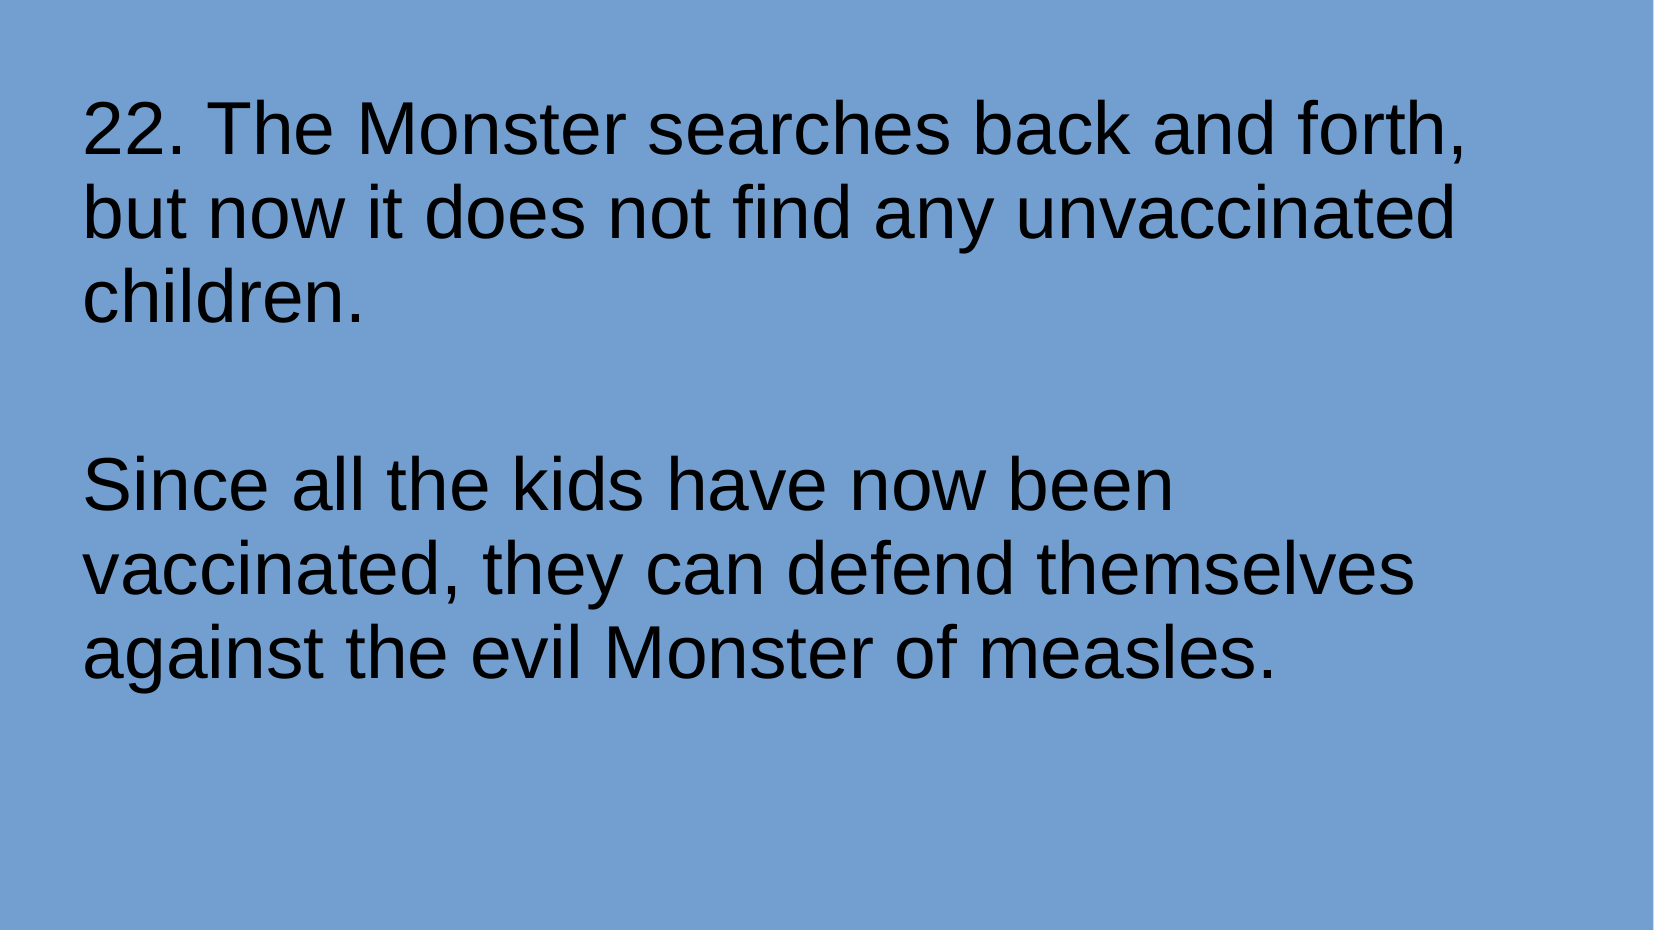

# 22. The Monster searches back and forth, but now it does not find any unvaccinated children.
Since all the kids have now been vaccinated, they can defend themselves against the evil Monster of measles.